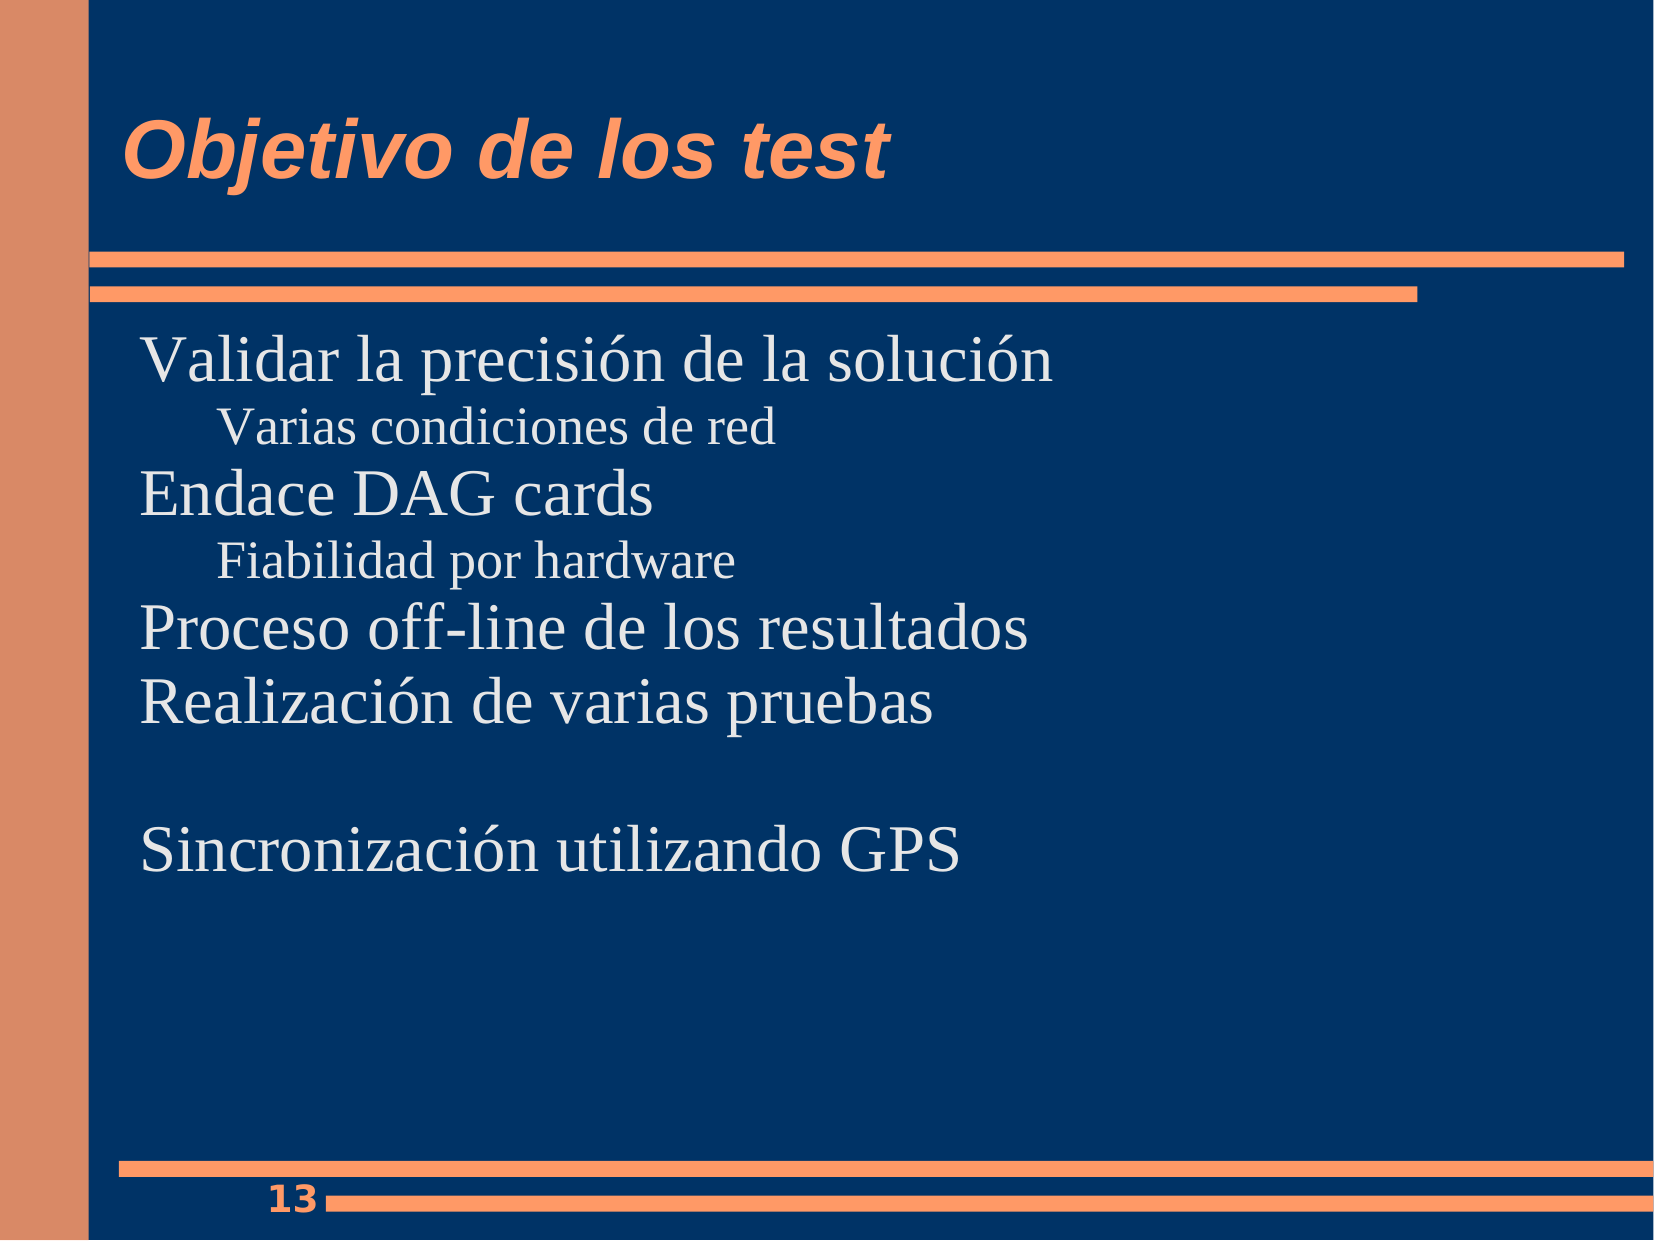

# Objetivo de los test
Validar la precisión de la solución
Varias condiciones de red
Endace DAG cards
Fiabilidad por hardware
Proceso off-line de los resultados
Realización de varias pruebas
Sincronización utilizando GPS